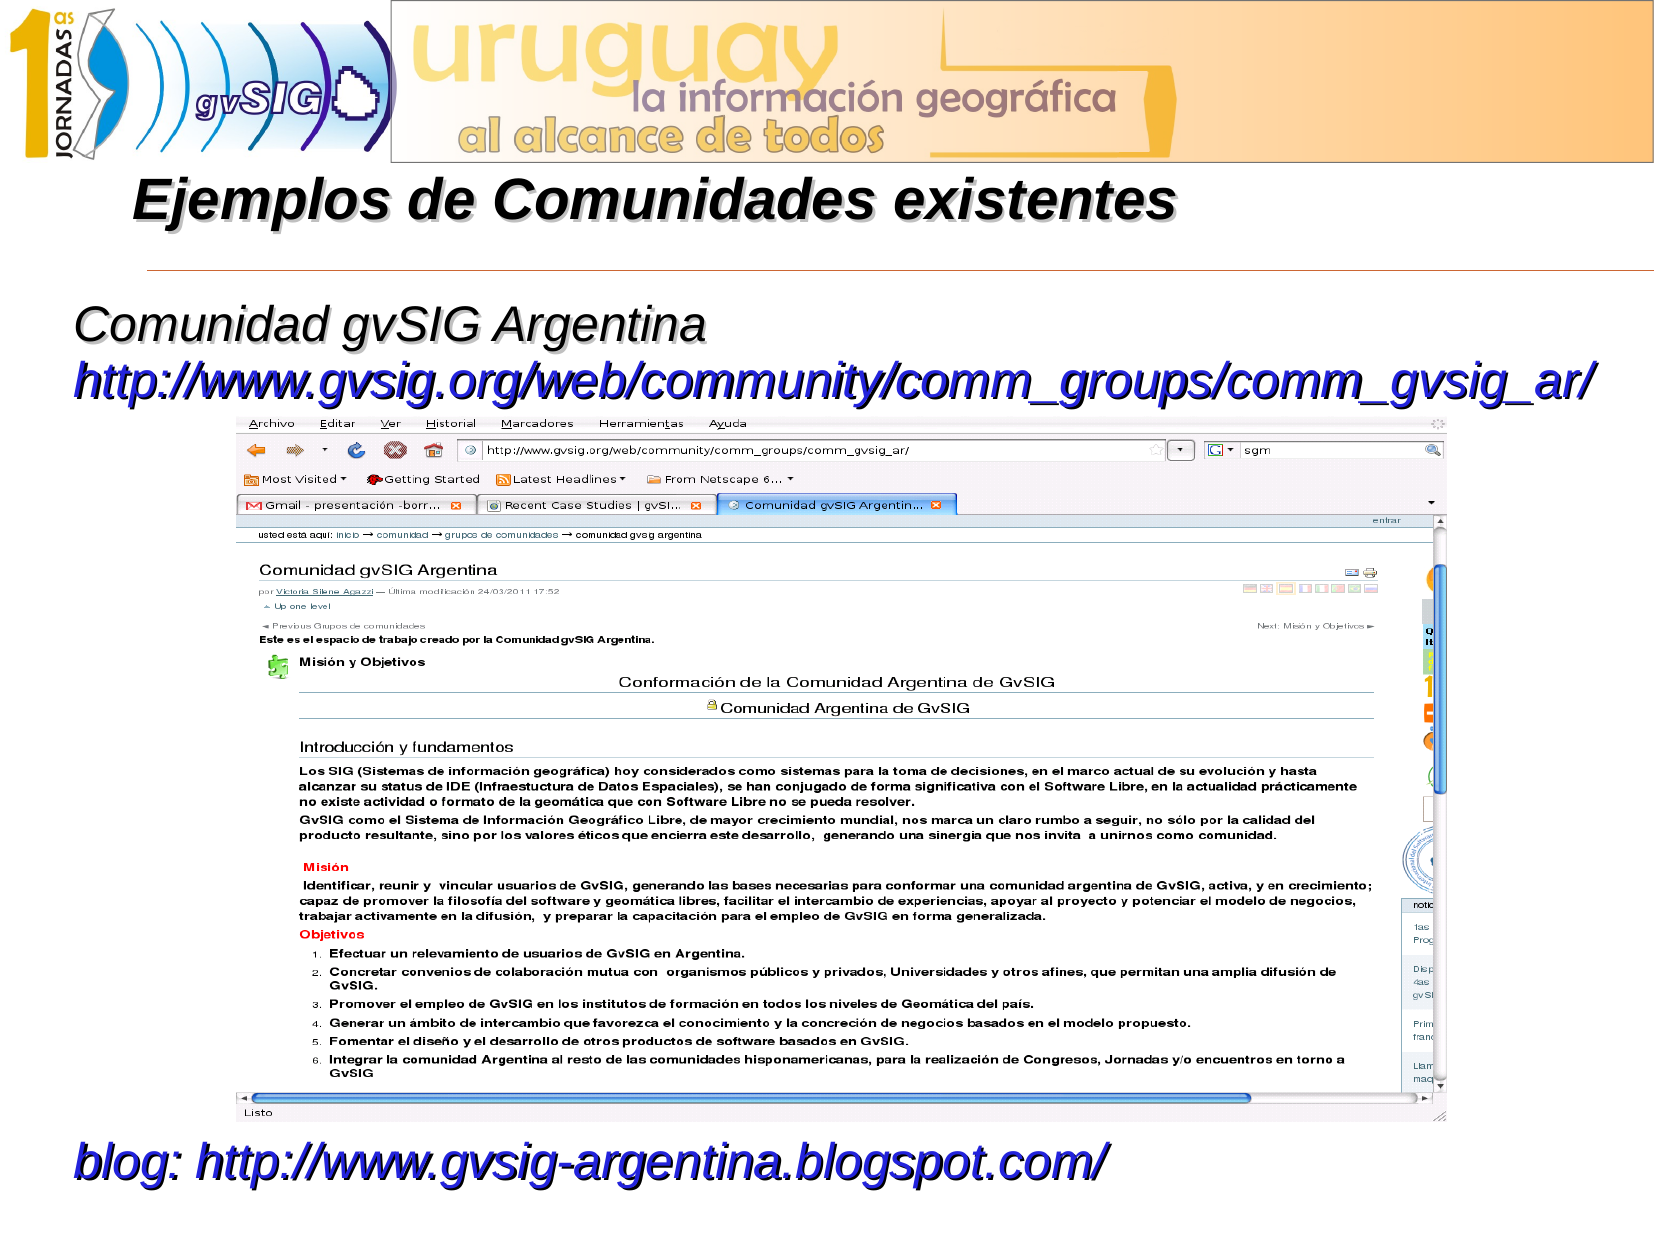

Ejemplos de Comunidades existentes
Comunidad gvSIG Argentina
http://www.gvsig.org/web/community/comm_groups/comm_gvsig_ar/
blog: http://www.gvsig-argentina.blogspot.com/